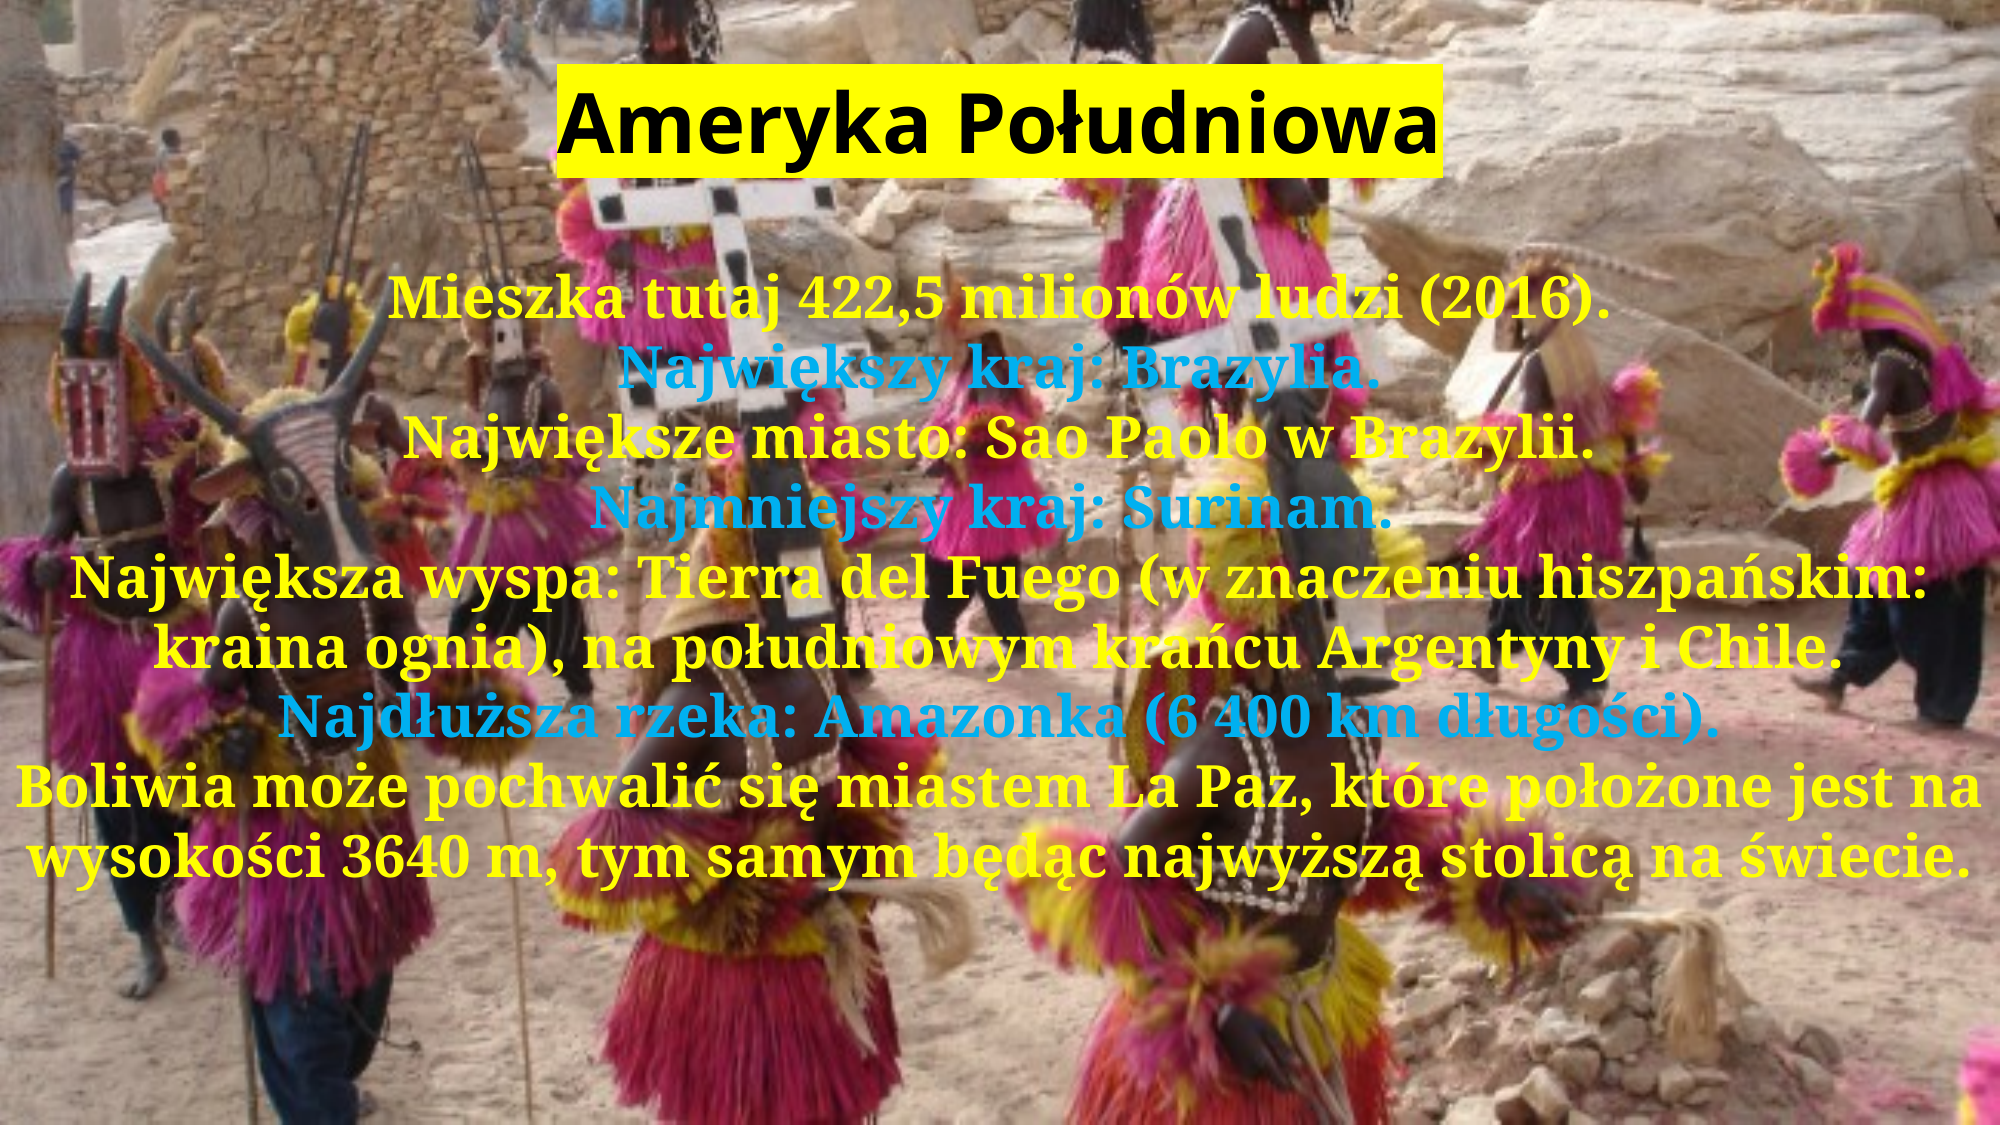

Ameryka Południowa
Mieszka tutaj 422,5 milionów ludzi (2016).
Największy kraj: Brazylia.
Największe miasto: Sao Paolo w Brazylii.
Najmniejszy kraj: Surinam.
Największa wyspa: Tierra del Fuego (w znaczeniu hiszpańskim: kraina ognia), na południowym krańcu Argentyny i Chile.
Najdłuższa rzeka: Amazonka (6 400 km długości).
Boliwia może pochwalić się miastem La Paz, które położone jest na wysokości 3640 m, tym samym będąc najwyższą stolicą na świecie.